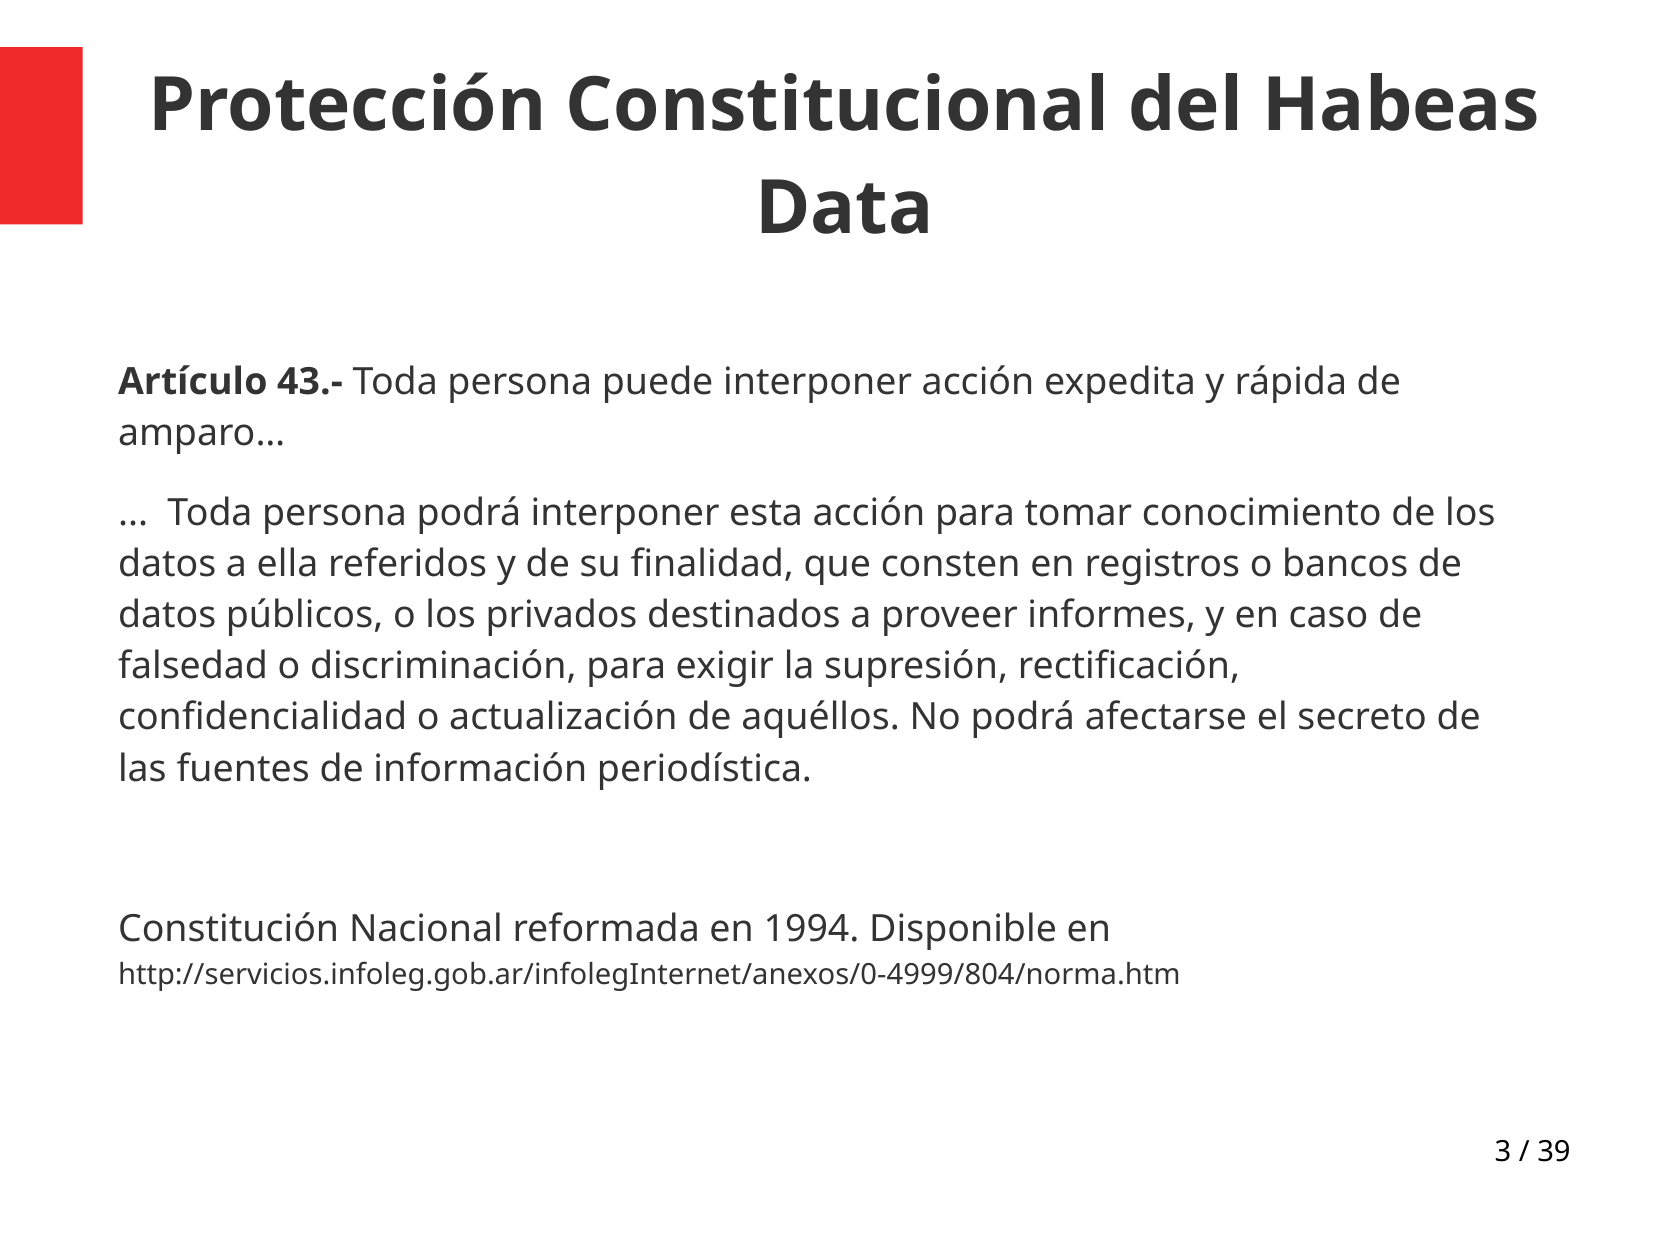

# Protección Constitucional del Habeas Data
Artículo 43.- Toda persona puede interponer acción expedita y rápida de amparo…
... Toda persona podrá interponer esta acción para tomar conocimiento de los datos a ella referidos y de su finalidad, que consten en registros o bancos de datos públicos, o los privados destinados a proveer informes, y en caso de falsedad o discriminación, para exigir la supresión, rectificación, confidencialidad o actualización de aquéllos. No podrá afectarse el secreto de las fuentes de información periodística.
Constitución Nacional reformada en 1994. Disponible en http://servicios.infoleg.gob.ar/infolegInternet/anexos/0-4999/804/norma.htm
3